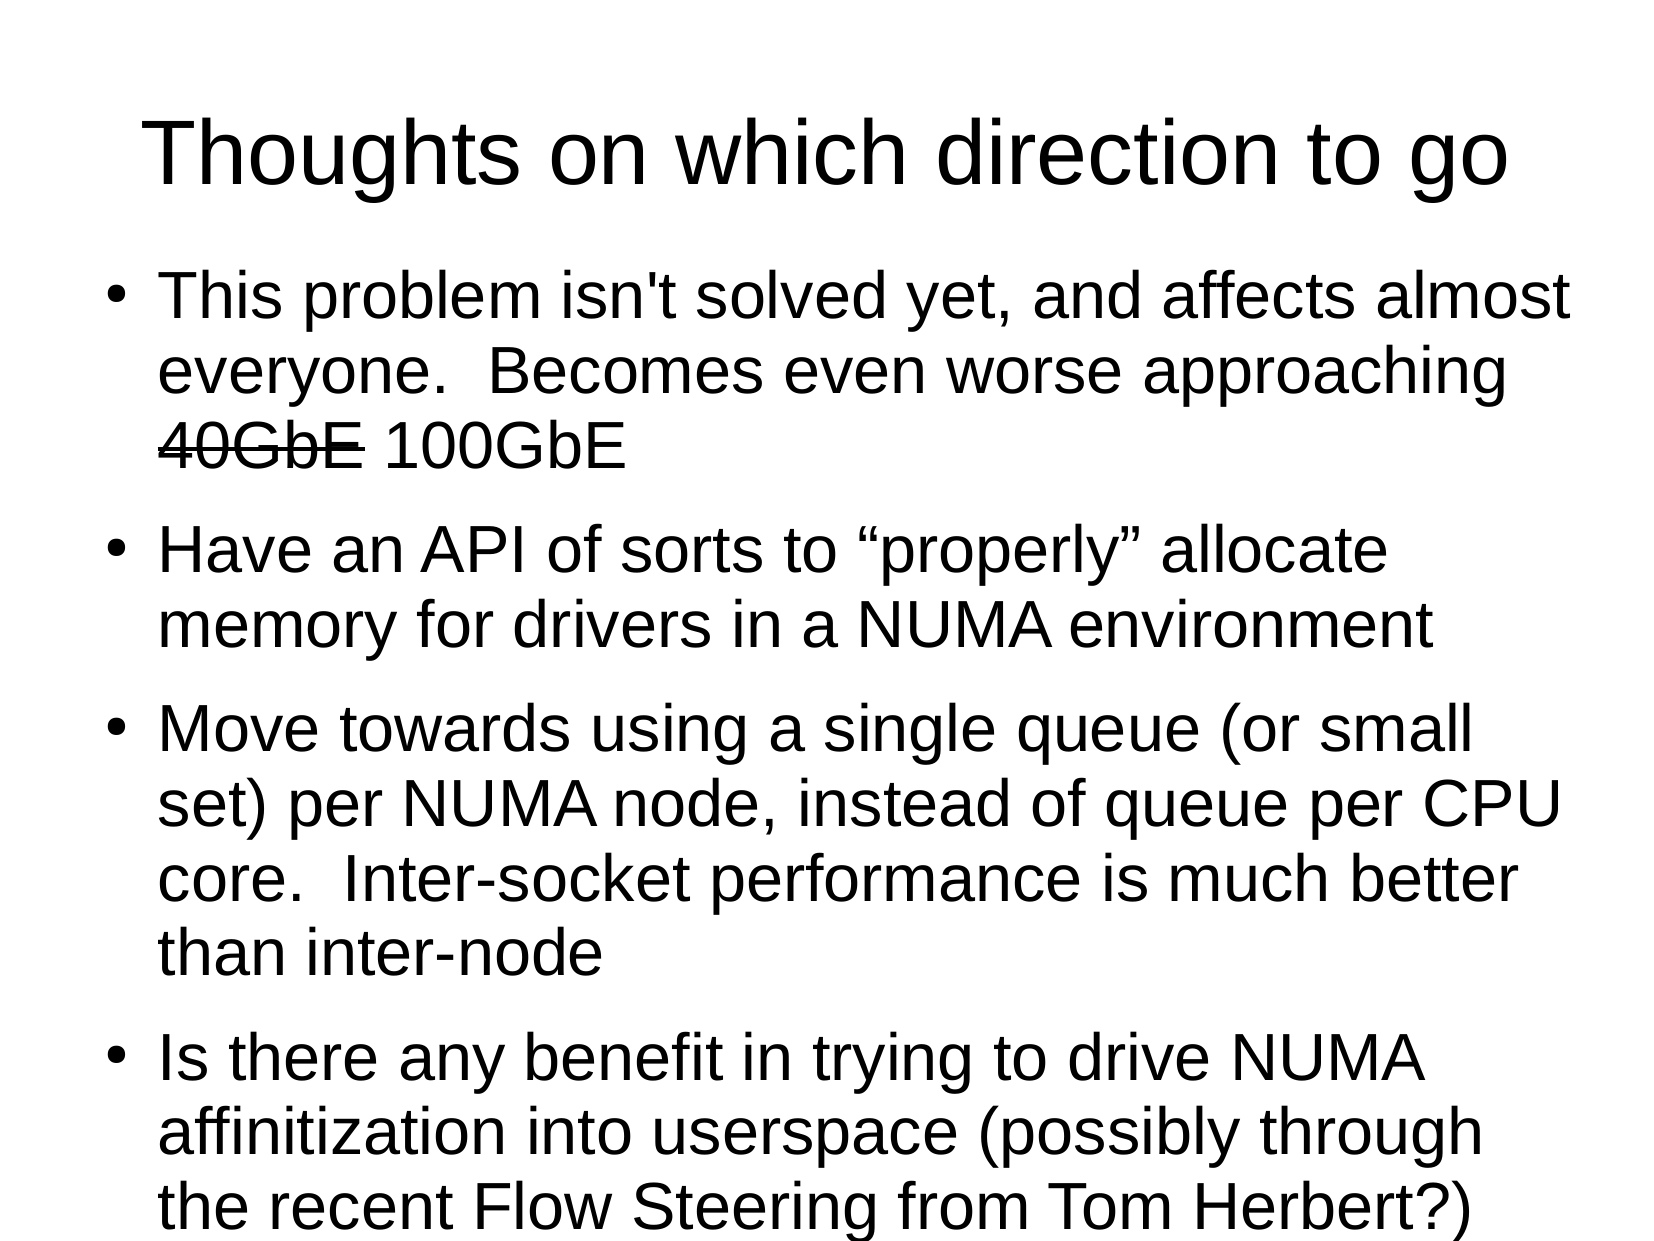

# Thoughts on which direction to go
This problem isn't solved yet, and affects almost everyone. Becomes even worse approaching 40GbE 100GbE
Have an API of sorts to “properly” allocate memory for drivers in a NUMA environment
Move towards using a single queue (or small set) per NUMA node, instead of queue per CPU core. Inter-socket performance is much better than inter-node
Is there any benefit in trying to drive NUMA affinitization into userspace (possibly through the recent Flow Steering from Tom Herbert?)